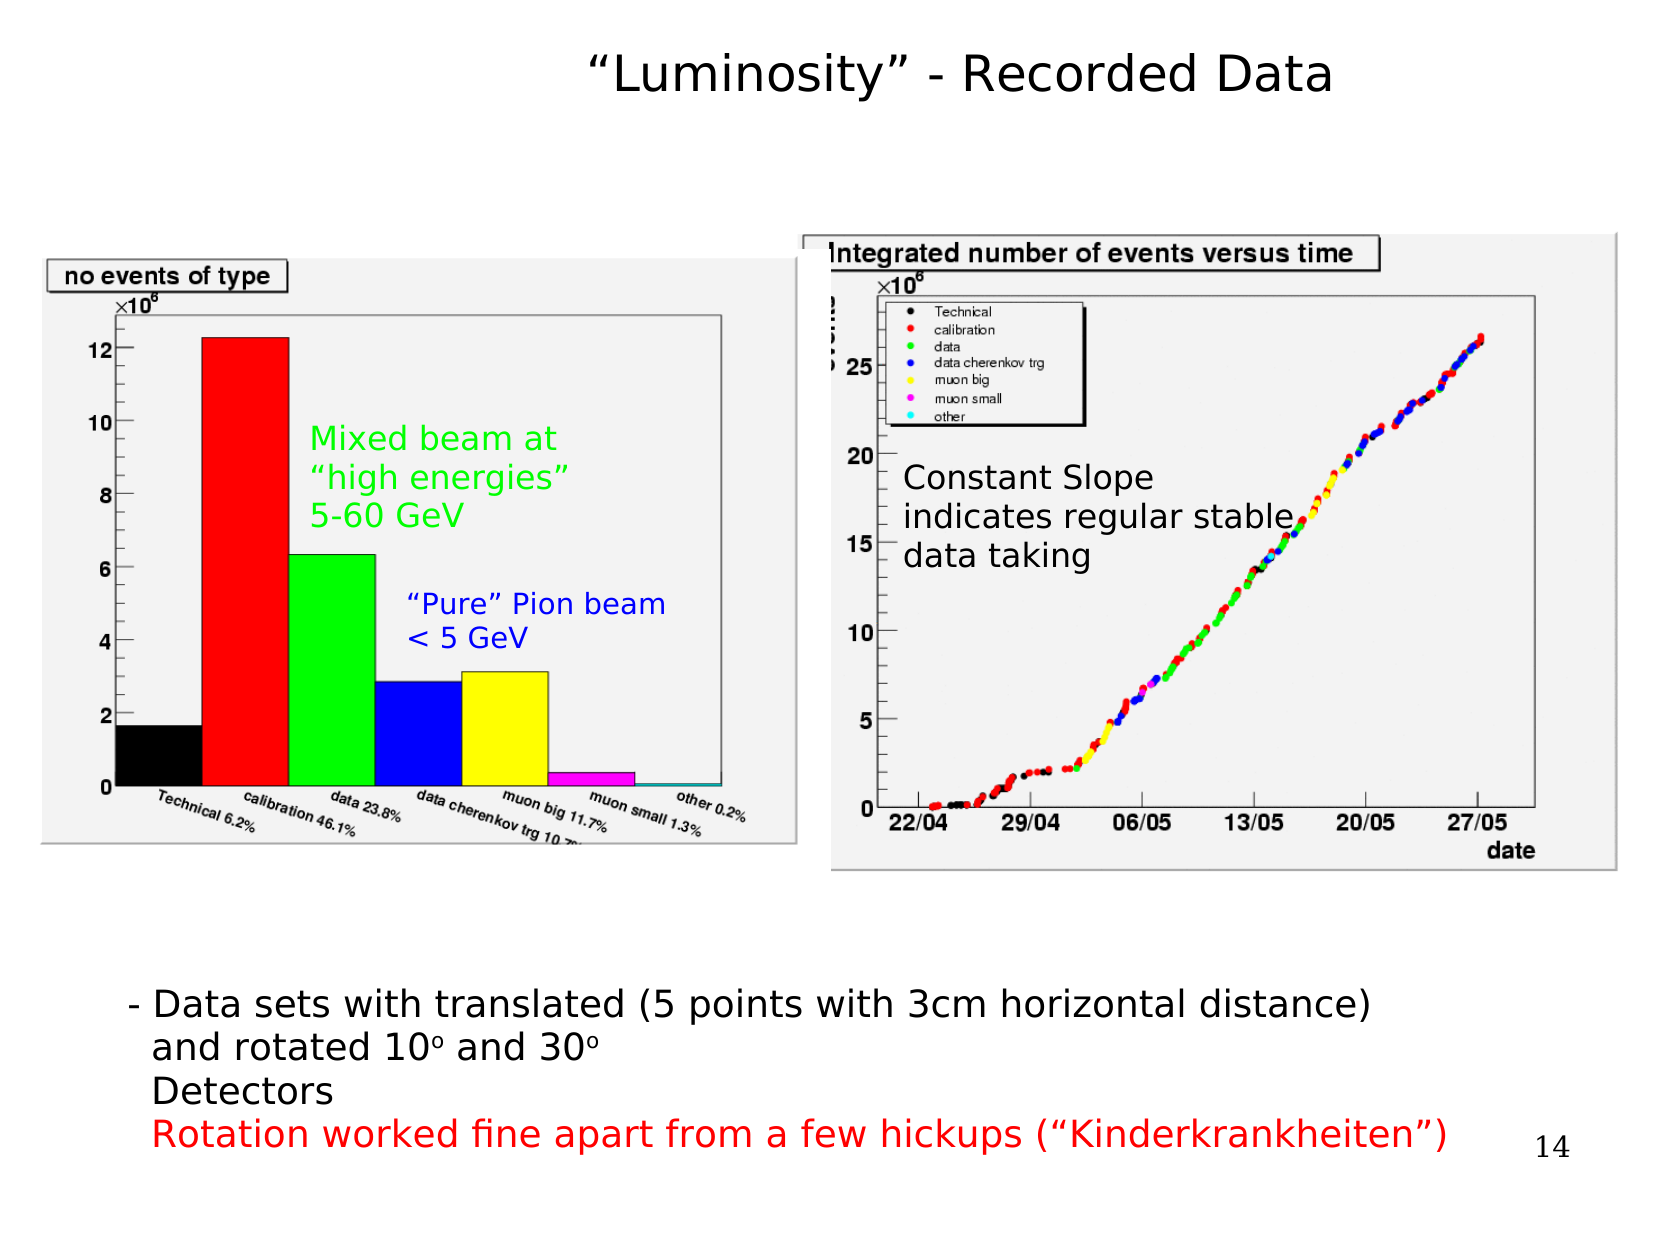

“Luminosity” - Recorded Data
Mixed beam at
“high energies”
5-60 GeV
Constant Slope
indicates regular stable
data taking
“Pure” Pion beam
< 5 GeV
- Data sets with translated (5 points with 3cm horizontal distance)
 and rotated 10o and 30o
 Detectors
 Rotation worked fine apart from a few hickups (“Kinderkrankheiten”)
14